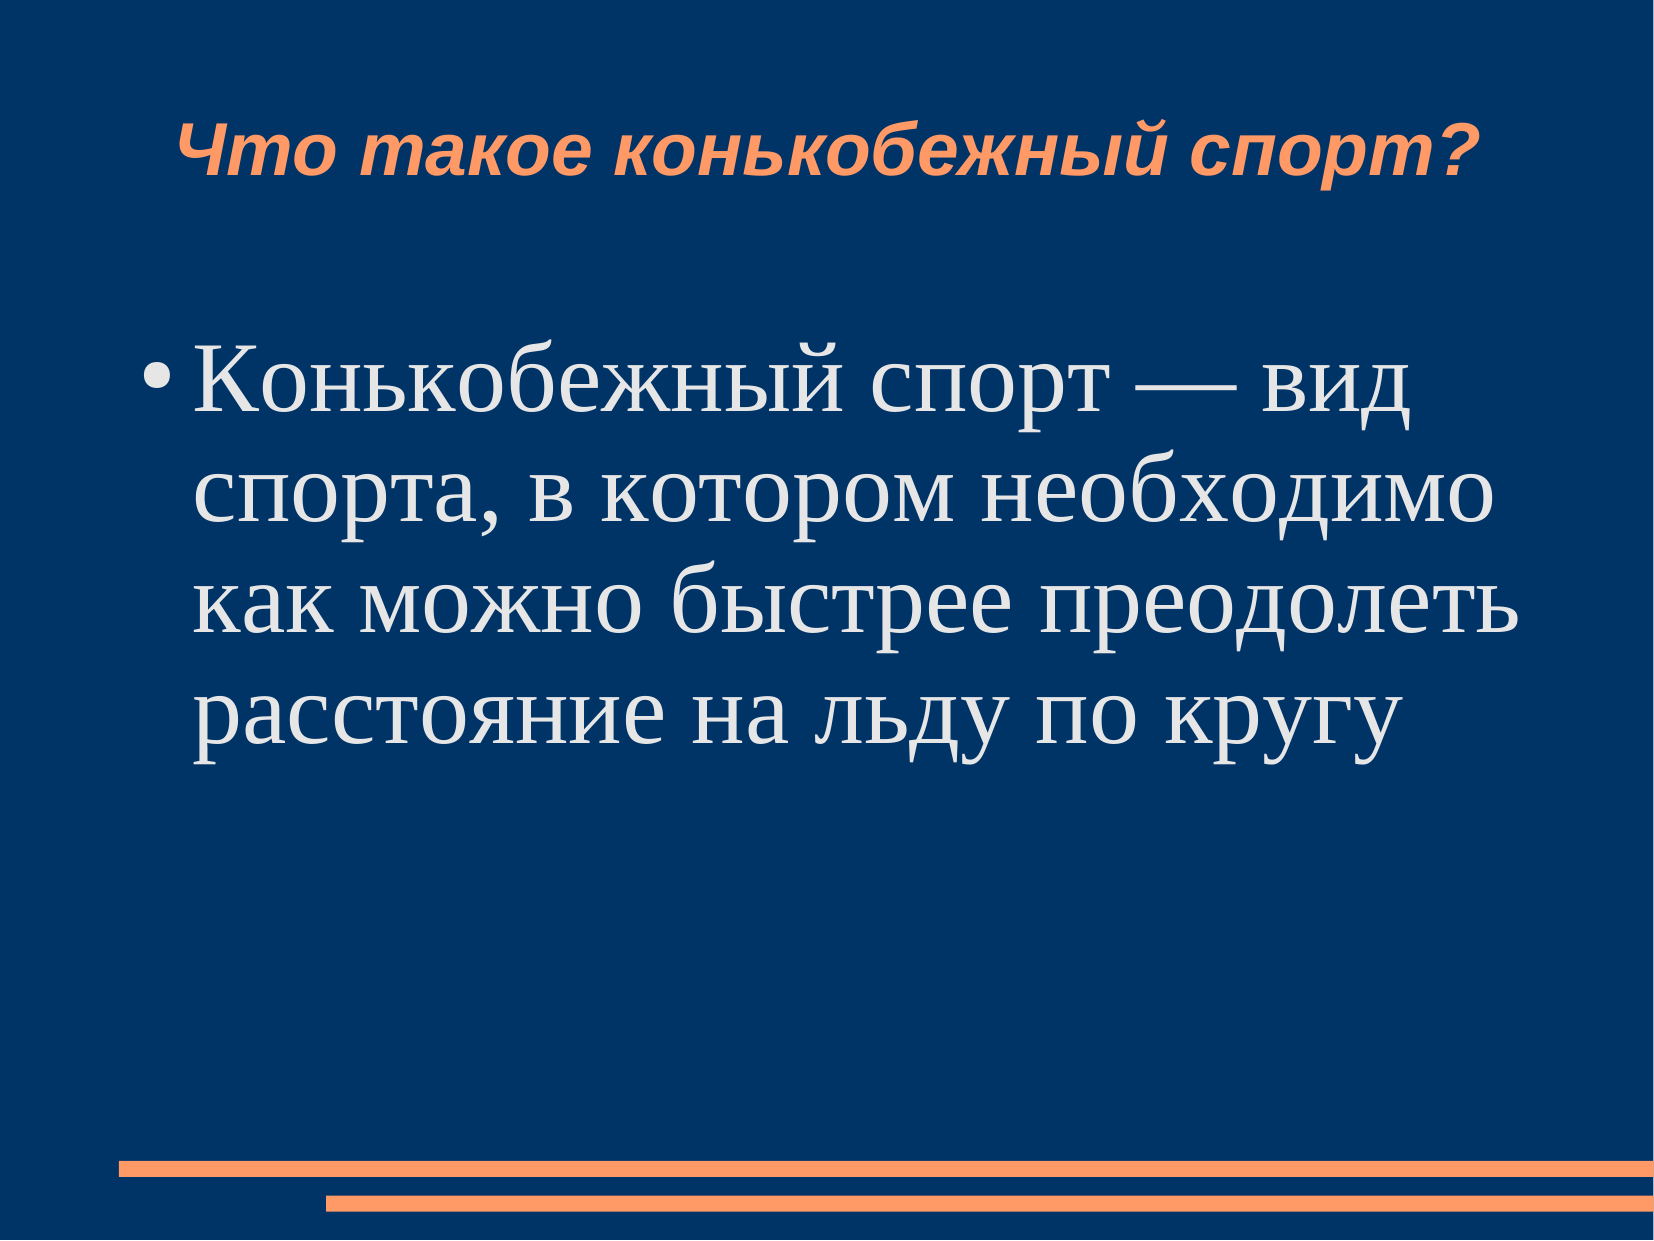

# Что такое конькобежный спорт?
Конькобежный спорт — вид спорта, в котором необходимо как можно быстрее преодолеть расстояние на льду по кругу